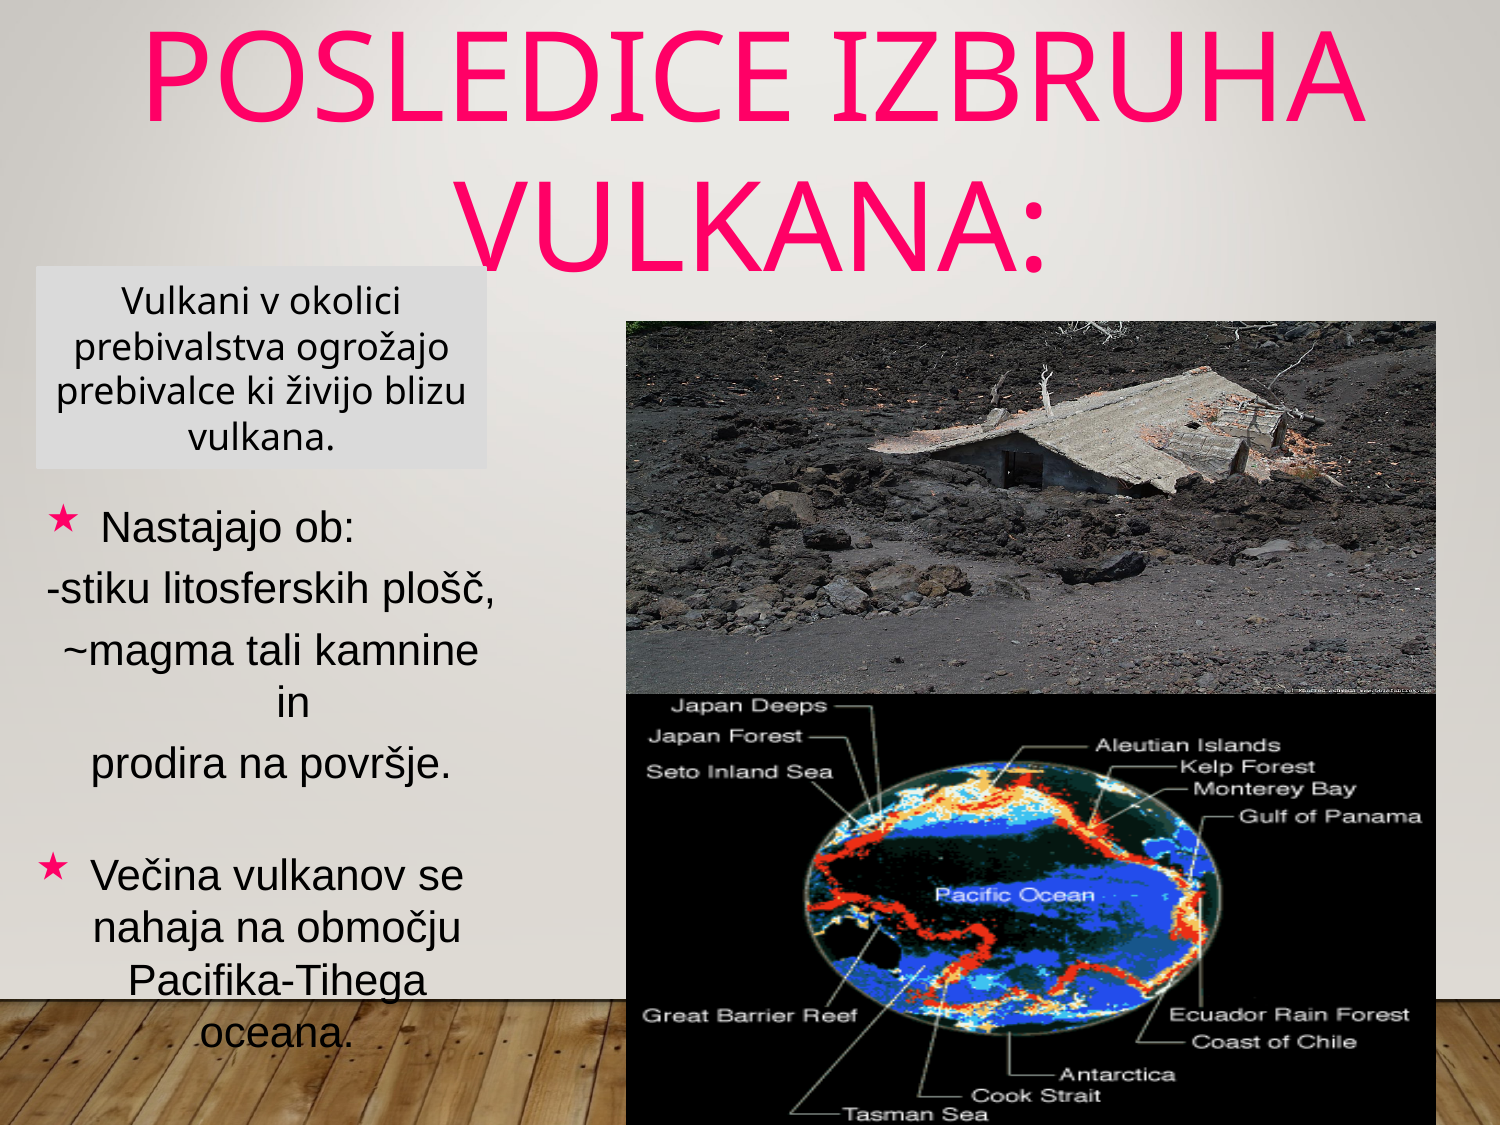

POSLEDICE IZBRUHA VULKANA:
Vulkani v okolici prebivalstva ogrožajo prebivalce ki živijo blizu vulkana.
Nastajajo ob:
-stiku litosferskih plošč,
~magma tali kamnine in
prodira na površje.
Večina vulkanov se nahaja na območju Pacifika-Tihega oceana.